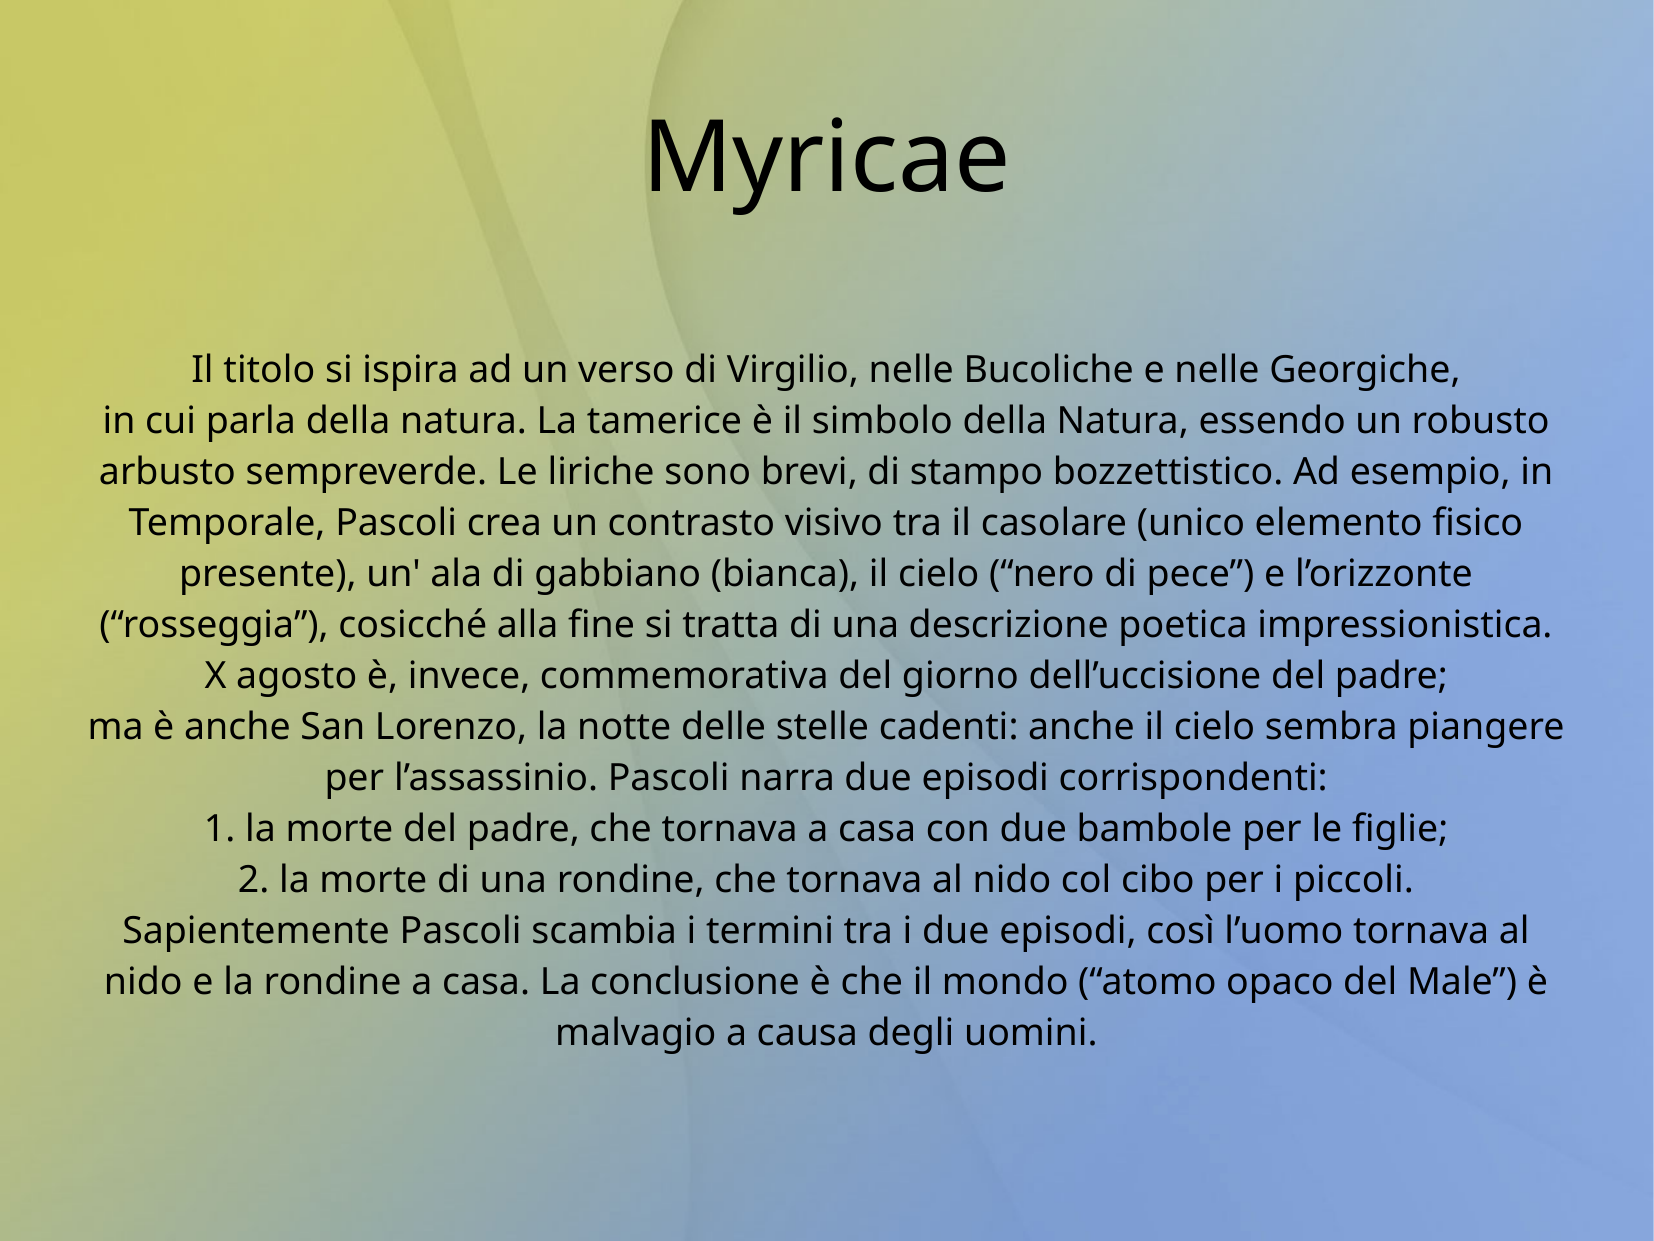

# Myricae
Il titolo si ispira ad un verso di Virgilio, nelle Bucoliche e nelle Georgiche,
in cui parla della natura. La tamerice è il simbolo della Natura, essendo un robusto arbusto sempreverde. Le liriche sono brevi, di stampo bozzettistico. Ad esempio, in Temporale, Pascoli crea un contrasto visivo tra il casolare (unico elemento fisico presente), un' ala di gabbiano (bianca), il cielo (“nero di pece”) e l’orizzonte (“rosseggia”), cosicché alla fine si tratta di una descrizione poetica impressionistica.
X agosto è, invece, commemorativa del giorno dell’uccisione del padre;
ma è anche San Lorenzo, la notte delle stelle cadenti: anche il cielo sembra piangere per l’assassinio. Pascoli narra due episodi corrispondenti:
1. la morte del padre, che tornava a casa con due bambole per le figlie;
2. la morte di una rondine, che tornava al nido col cibo per i piccoli.
Sapientemente Pascoli scambia i termini tra i due episodi, così l’uomo tornava al nido e la rondine a casa. La conclusione è che il mondo (“atomo opaco del Male”) è malvagio a causa degli uomini.